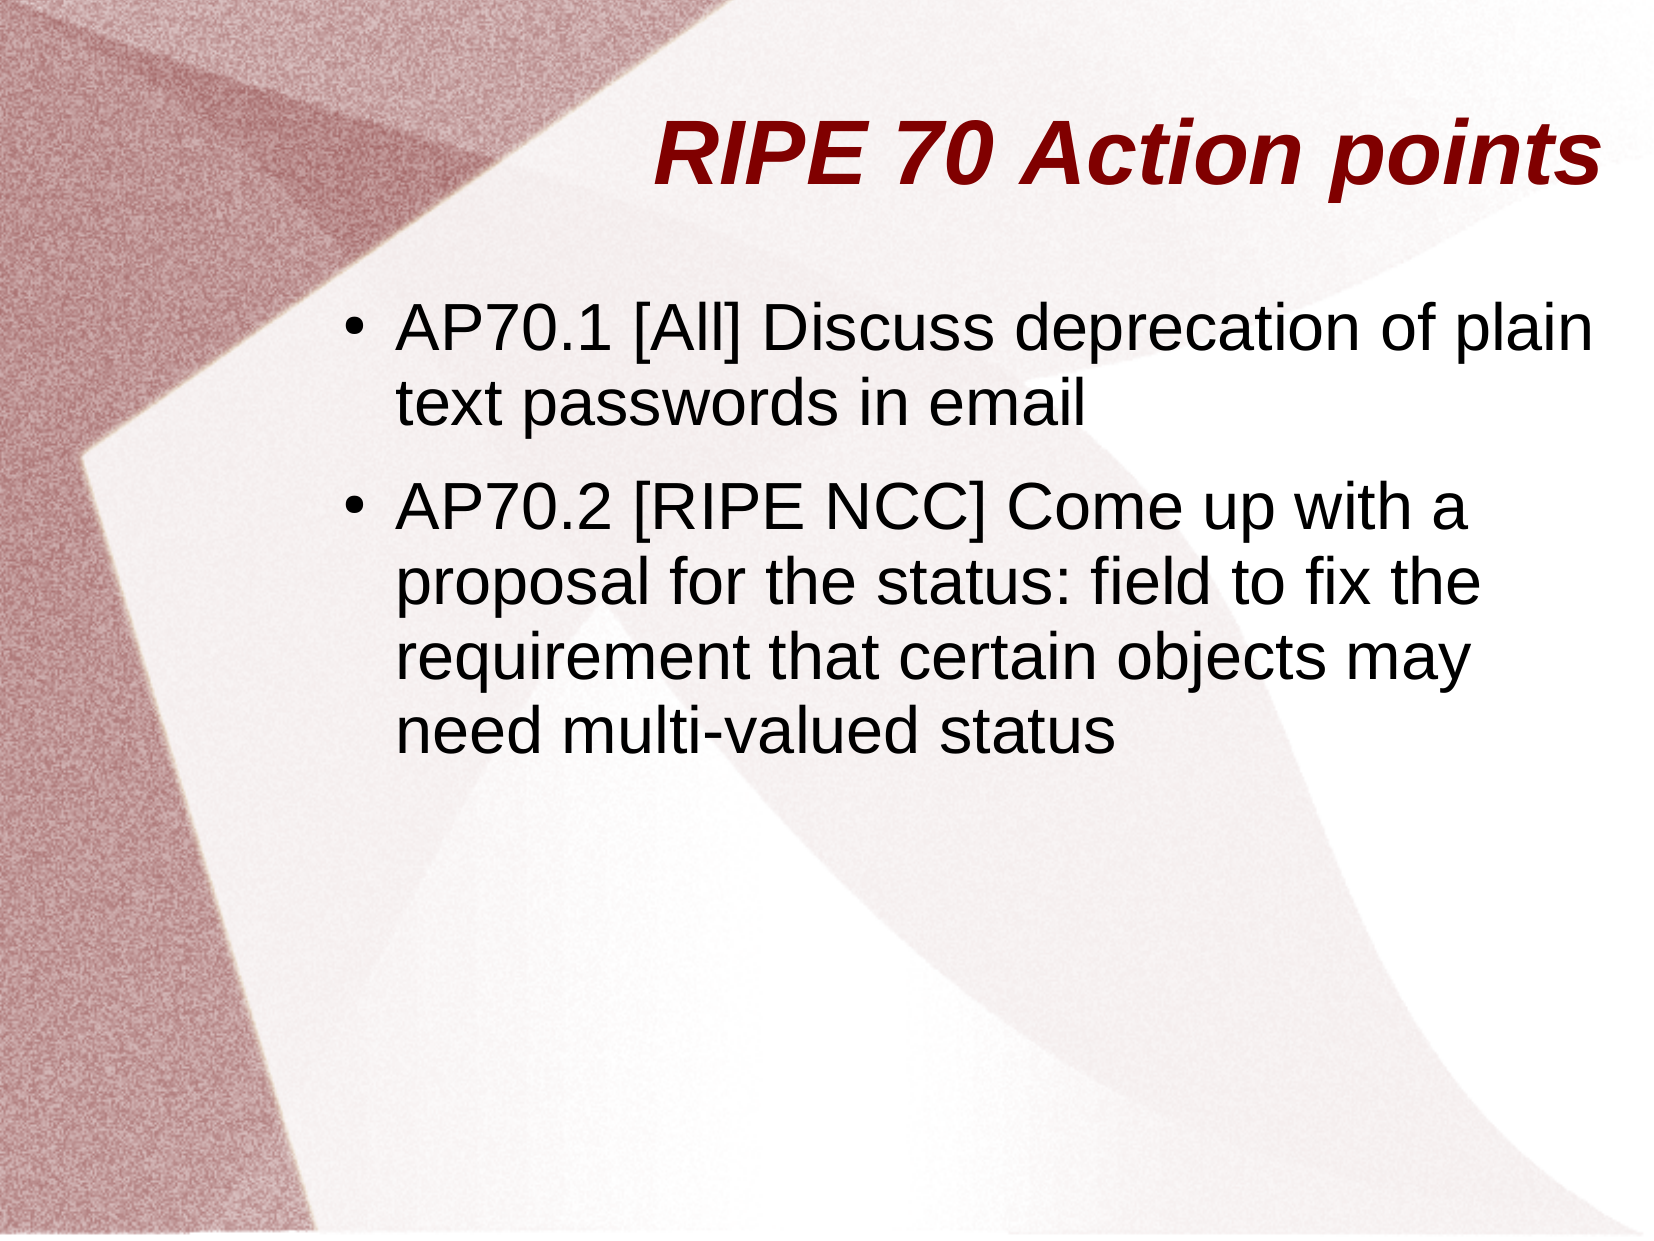

# RIPE 70 Action points
AP70.1 [All] Discuss deprecation of plain text passwords in email
AP70.2 [RIPE NCC] Come up with a proposal for the status: field to fix the requirement that certain objects may need multi-valued status